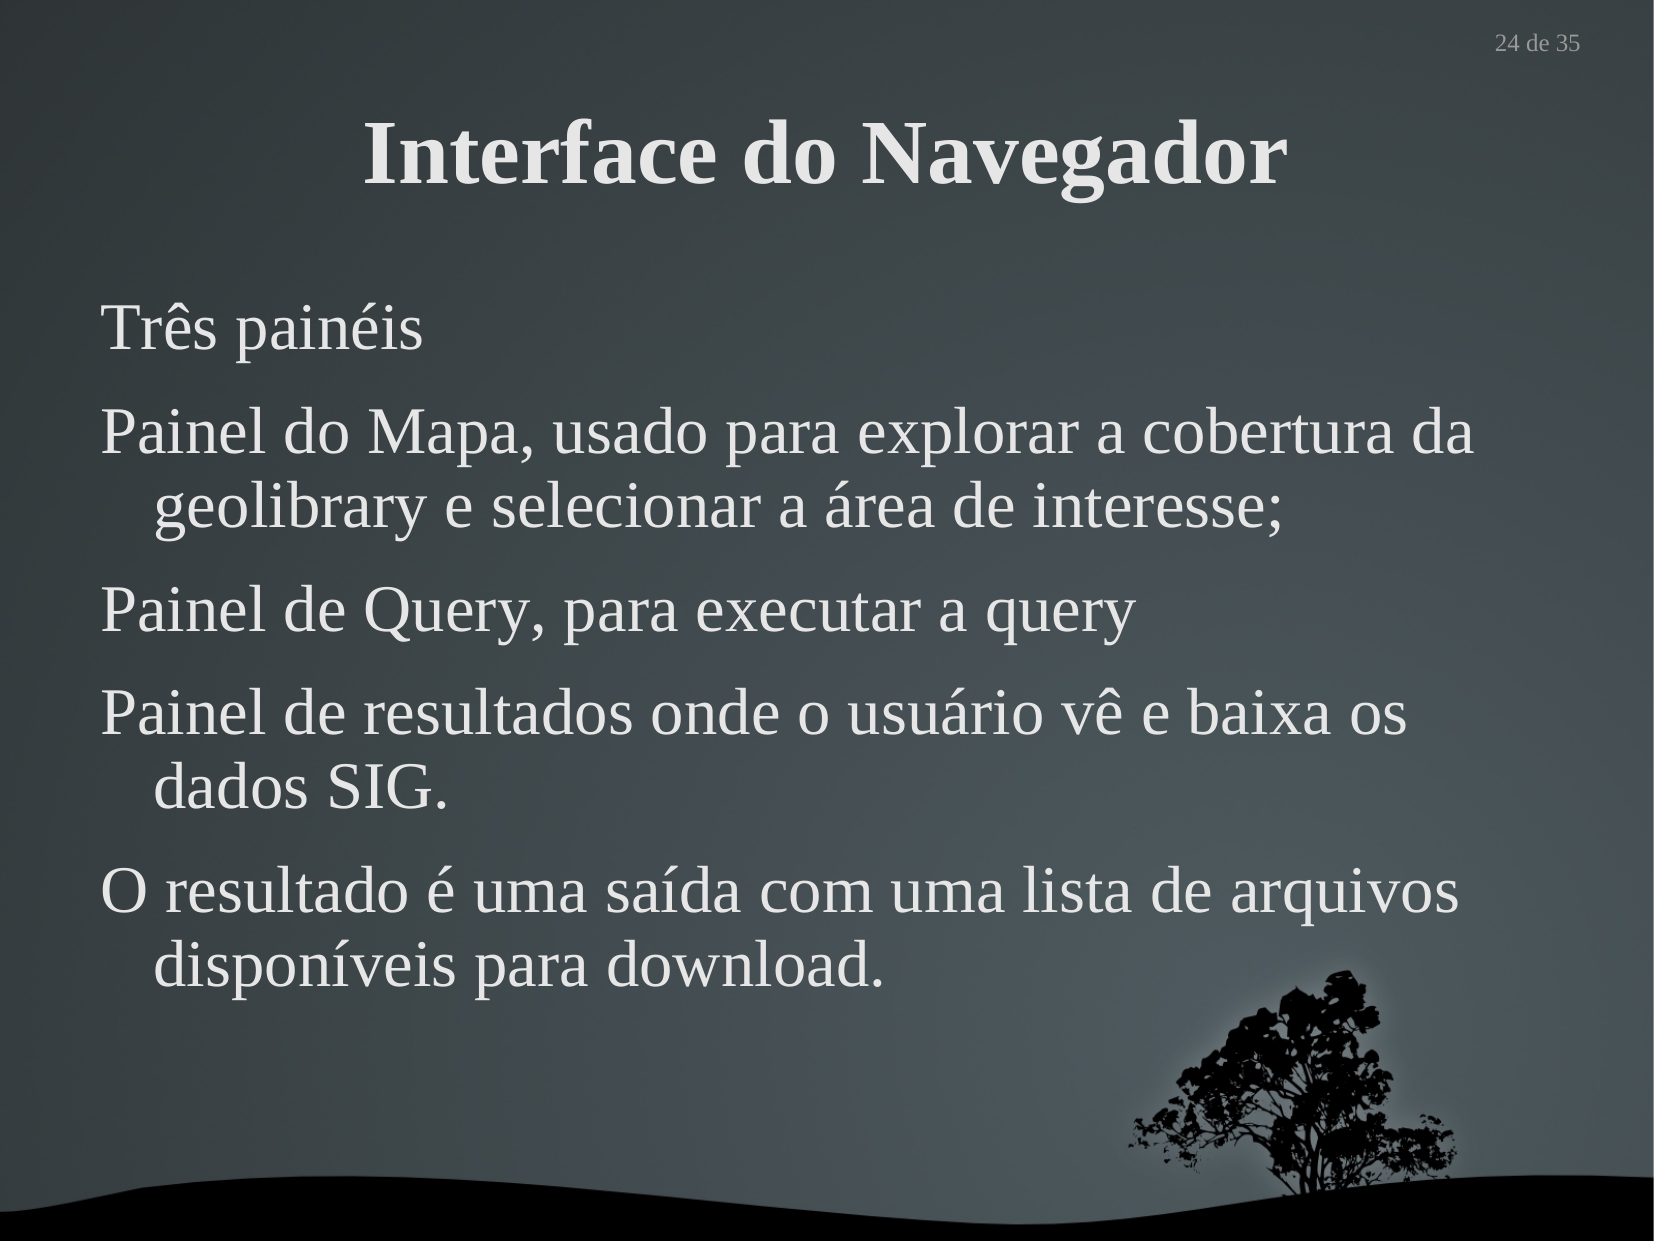

# Interface do Navegador
Três painéis
Painel do Mapa, usado para explorar a cobertura da geolibrary e selecionar a área de interesse;
Painel de Query, para executar a query
Painel de resultados onde o usuário vê e baixa os dados SIG.
O resultado é uma saída com uma lista de arquivos disponíveis para download.